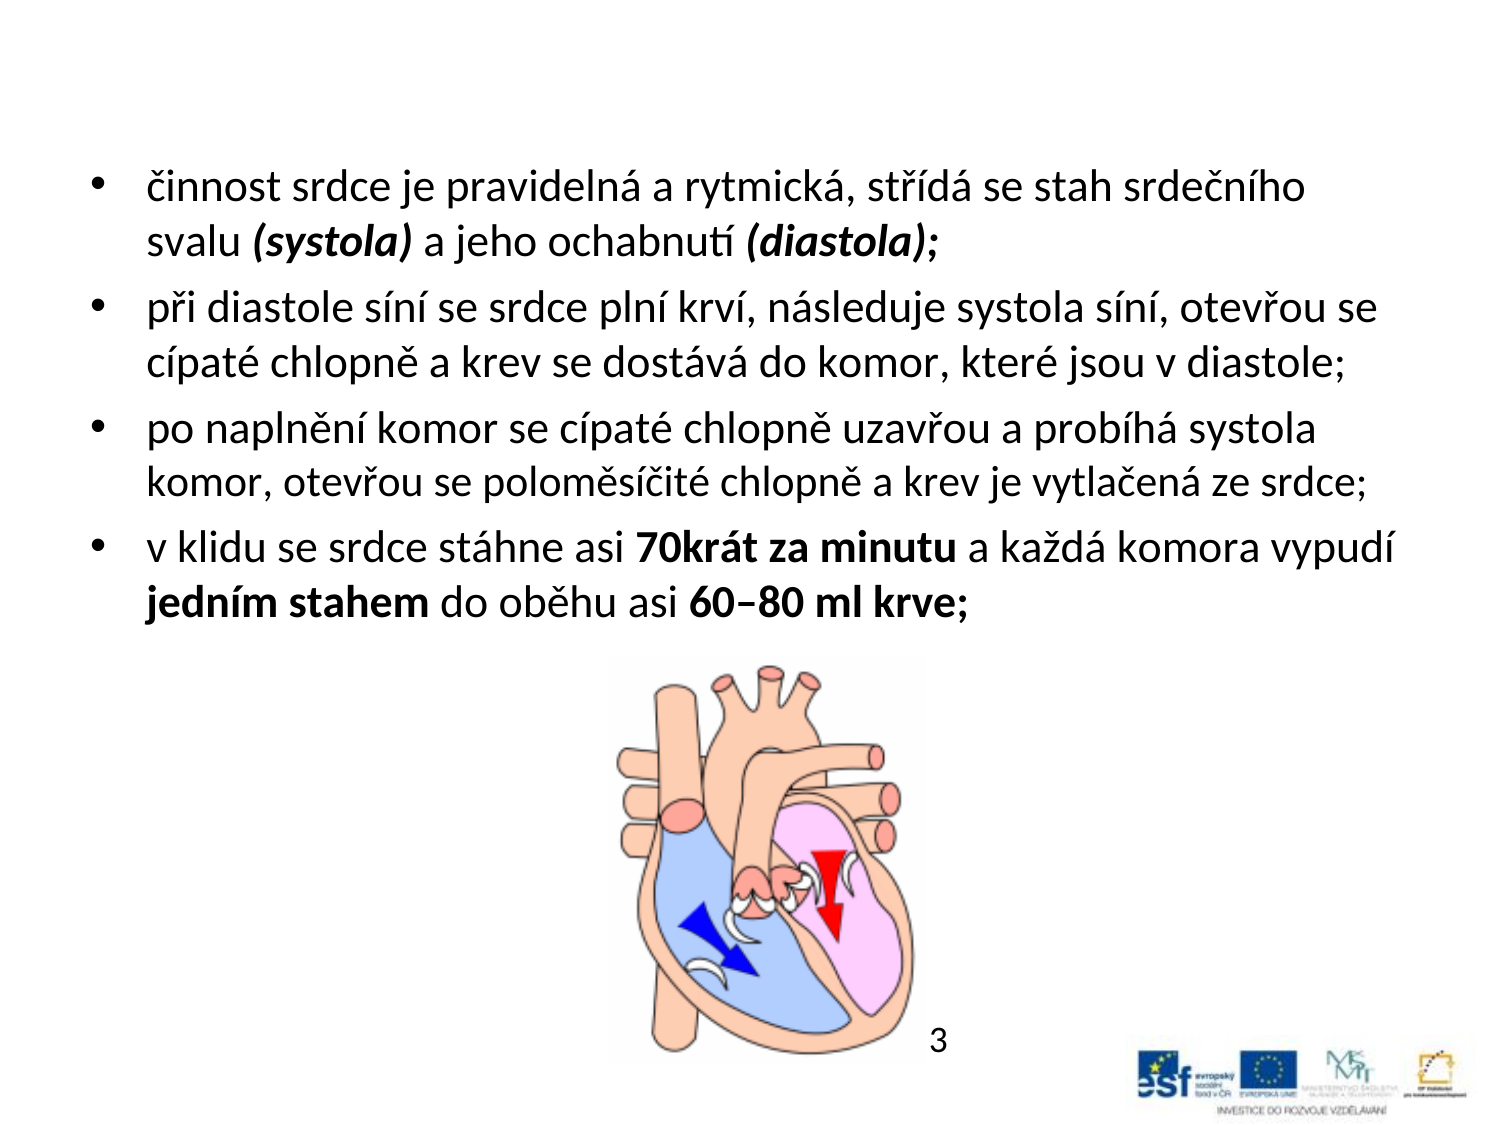

# činnost srdce je pravidelná a rytmická, střídá se stah srdečního svalu (systola) a jeho ochabnutí (diastola);
při diastole síní se srdce plní krví, následuje systola síní, otevřou se cípaté chlopně a krev se dostává do komor, které jsou v diastole;
po naplnění komor se cípaté chlopně uzavřou a probíhá systola komor, otevřou se poloměsíčité chlopně a krev je vytlačená ze srdce;
v klidu se srdce stáhne asi 70krát za minutu a každá komora vypudí jedním stahem do oběhu asi 60–80 ml krve;
3